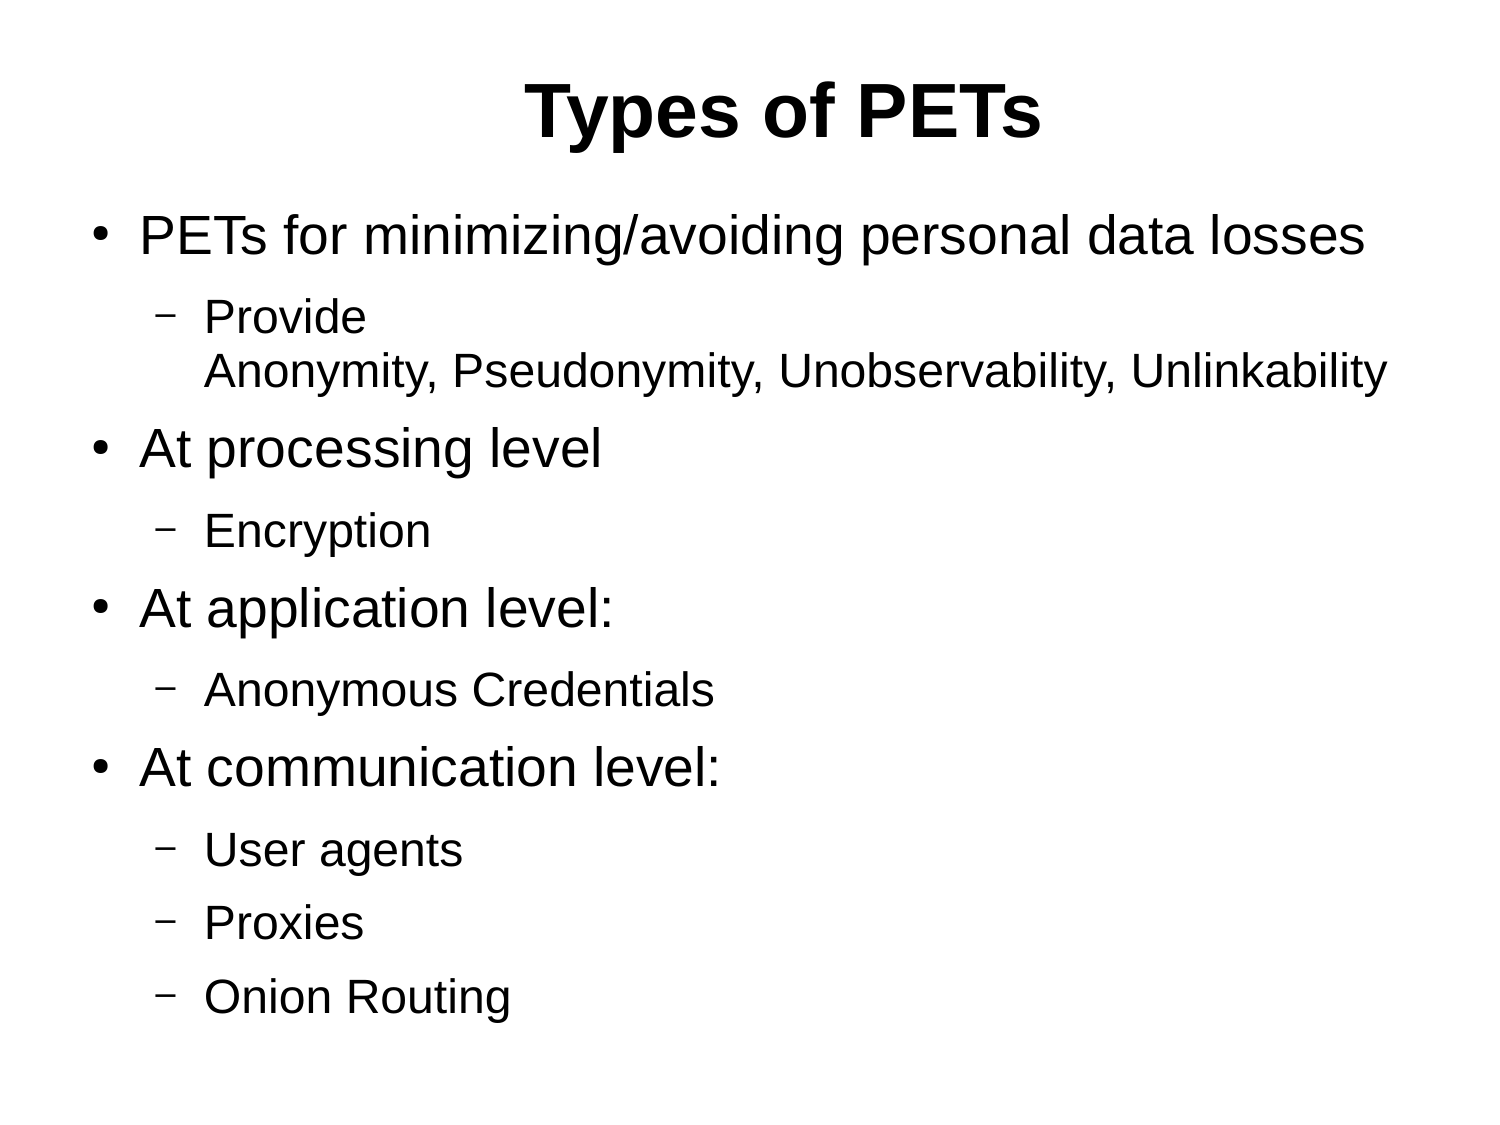

# Types of PETs
PETs for minimizing/avoiding personal data losses
Provide
Anonymity, Pseudonymity, Unobservability, Unlinkability
At processing level
Encryption
At application level:
Anonymous Credentials
At communication level:
User agents
Proxies
Onion Routing